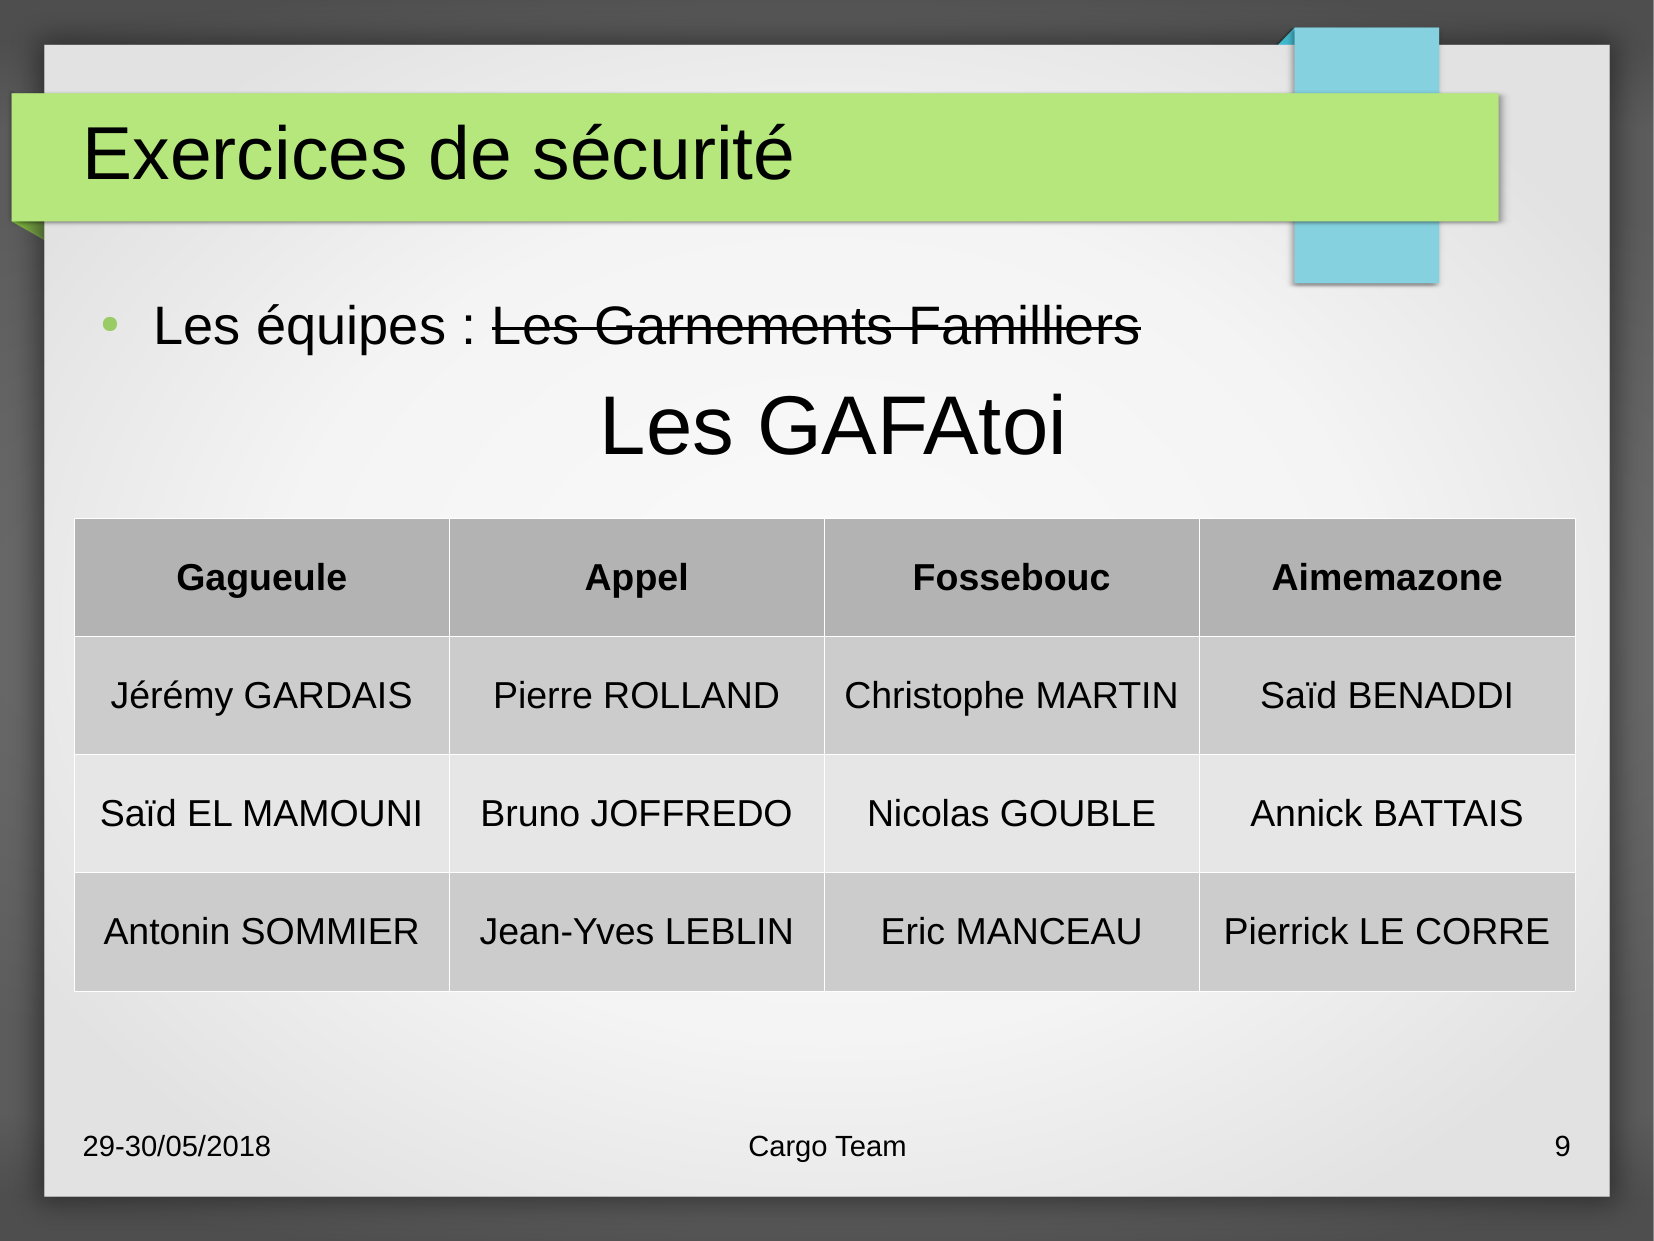

# Exercices de sécurité
Les équipes : Les Garnements Familliers
Les GAFAtoi
| Gagueule | Appel | Fossebouc | Aimemazone |
| --- | --- | --- | --- |
| Jérémy GARDAIS | Pierre ROLLAND | Christophe MARTIN | Saïd BENADDI |
| Saïd EL MAMOUNI | Bruno JOFFREDO | Nicolas GOUBLE | Annick BATTAIS |
| Antonin SOMMIER | Jean-Yves LEBLIN | Eric MANCEAU | Pierrick LE CORRE |
29-30/05/2018
Cargo Team
9